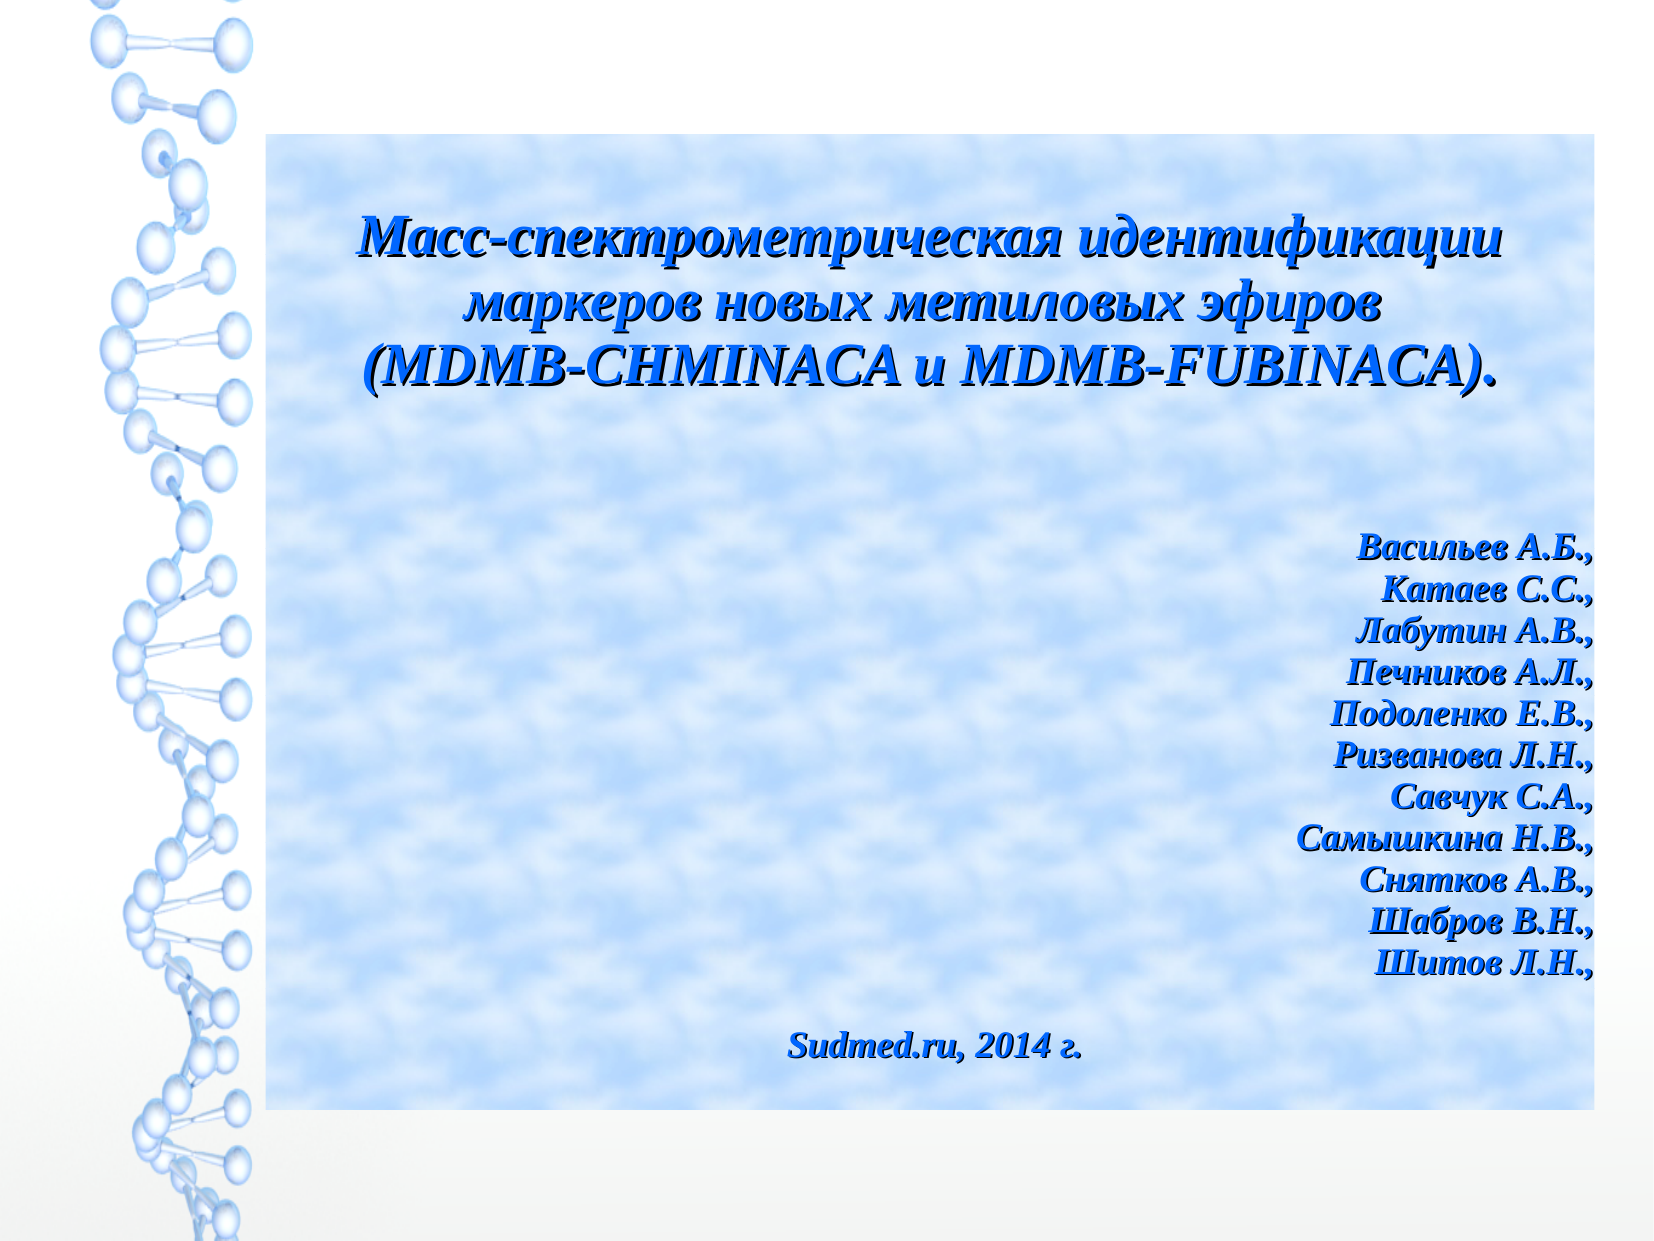

# Масс-спектрометрическая идентификации маркеров новых метиловых эфиров
(MDMB-CHMINACA и MDMB-FUBINACA).
Васильев А.Б.,
Катаев С.С.,
Лабутин А.В.,
Печников А.Л.,
Подоленко Е.В.,
Ризванова Л.Н.,
Савчук С.А.,
Самышкина Н.В.,
Снятков А.В.,
Шабров В.Н.,
Шитов Л.Н.,
 Sudmed.ru, 2014 г.